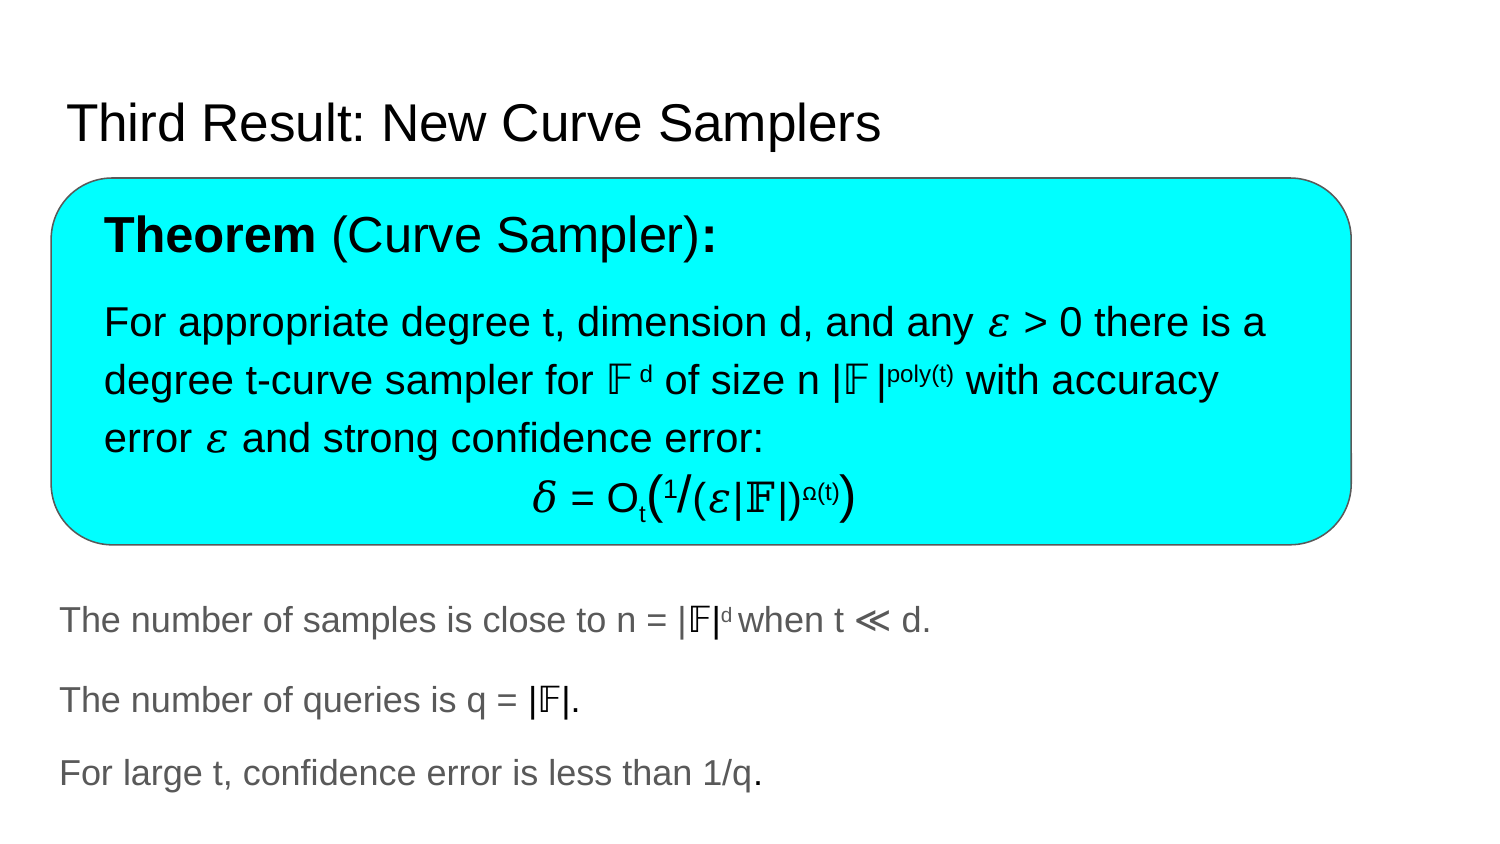

# Third Result: New Curve Samplers
Theorem (Curve Sampler):
For appropriate degree t, dimension d, and any 𝜀 > 0 there is a degree t-curve sampler for 𝔽d of size n |𝔽|poly(t) with accuracy error 𝜀 and strong confidence error:
𝛿 = Ot(1/(𝜀|𝔽|)ꭥ(t))
The number of samples is close to n = |𝔽|d when t ≪ d.
The number of queries is q = |𝔽|.
For large t, confidence error is less than 1/q.